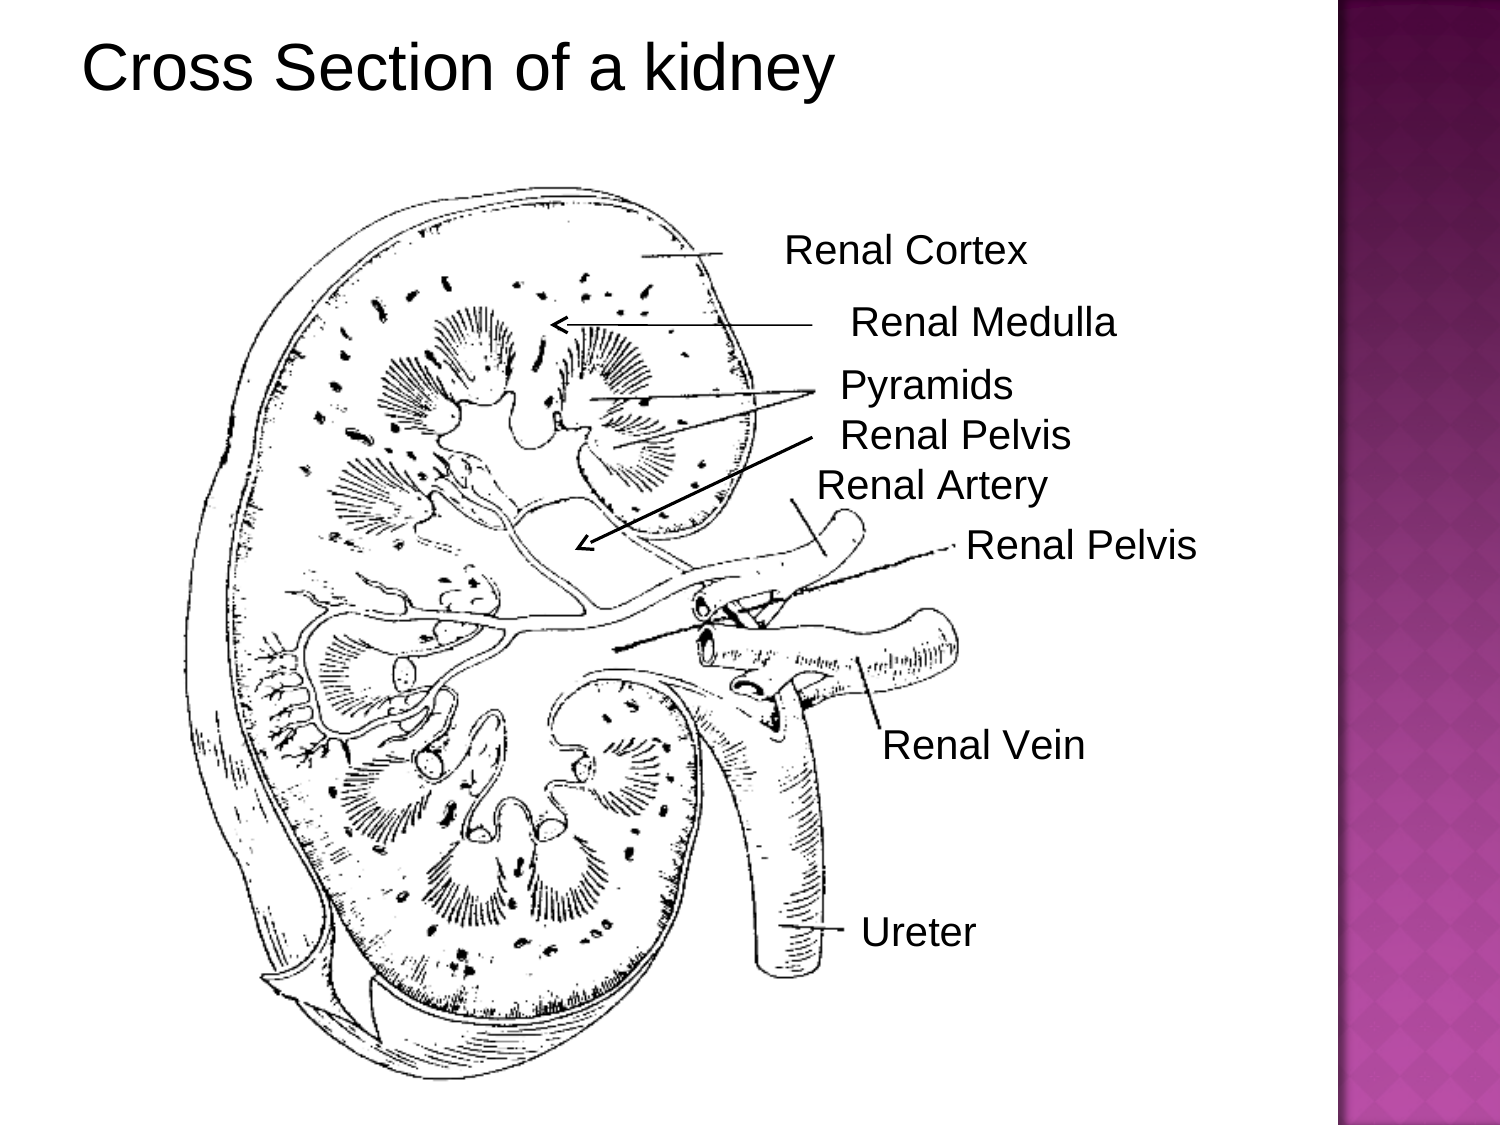

Cross Section of a kidney
Renal Cortex
Renal Medulla
Pyramids
Renal Pelvis
Renal Artery
Renal Pelvis
Renal Vein
Ureter